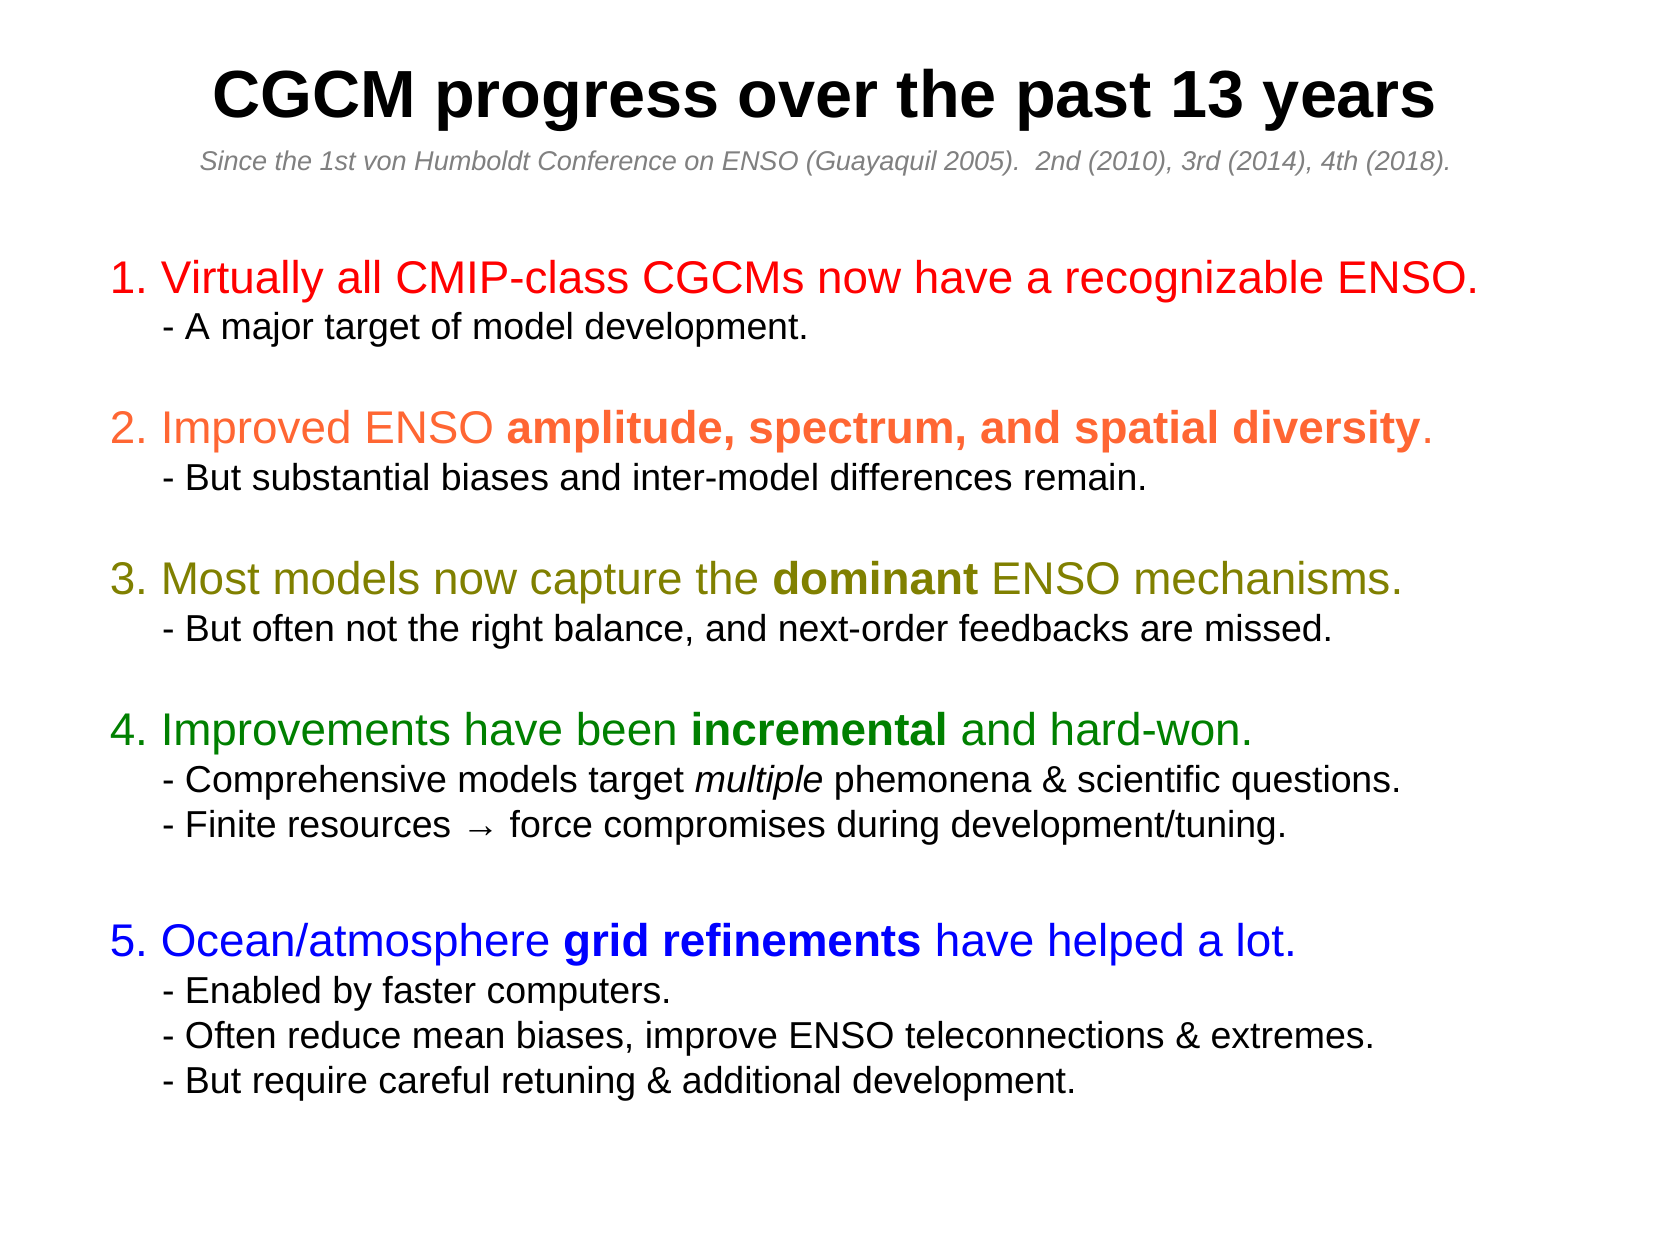

CGCM progress over the past 13 years
Since the 1st von Humboldt Conference on ENSO (Guayaquil 2005). 2nd (2010), 3rd (2014), 4th (2018).
1. Virtually all CMIP-class CGCMs now have a recognizable ENSO.
 - A major target of model development.
2. Improved ENSO amplitude, spectrum, and spatial diversity.
 - But substantial biases and inter-model differences remain.
3. Most models now capture the dominant ENSO mechanisms.
 - But often not the right balance, and next-order feedbacks are missed.
4. Improvements have been incremental and hard-won.
 - Comprehensive models target multiple phemonena & scientific questions.
 - Finite resources → force compromises during development/tuning.
5. Ocean/atmosphere grid refinements have helped a lot.
 - Enabled by faster computers.
 - Often reduce mean biases, improve ENSO teleconnections & extremes.
 - But require careful retuning & additional development.